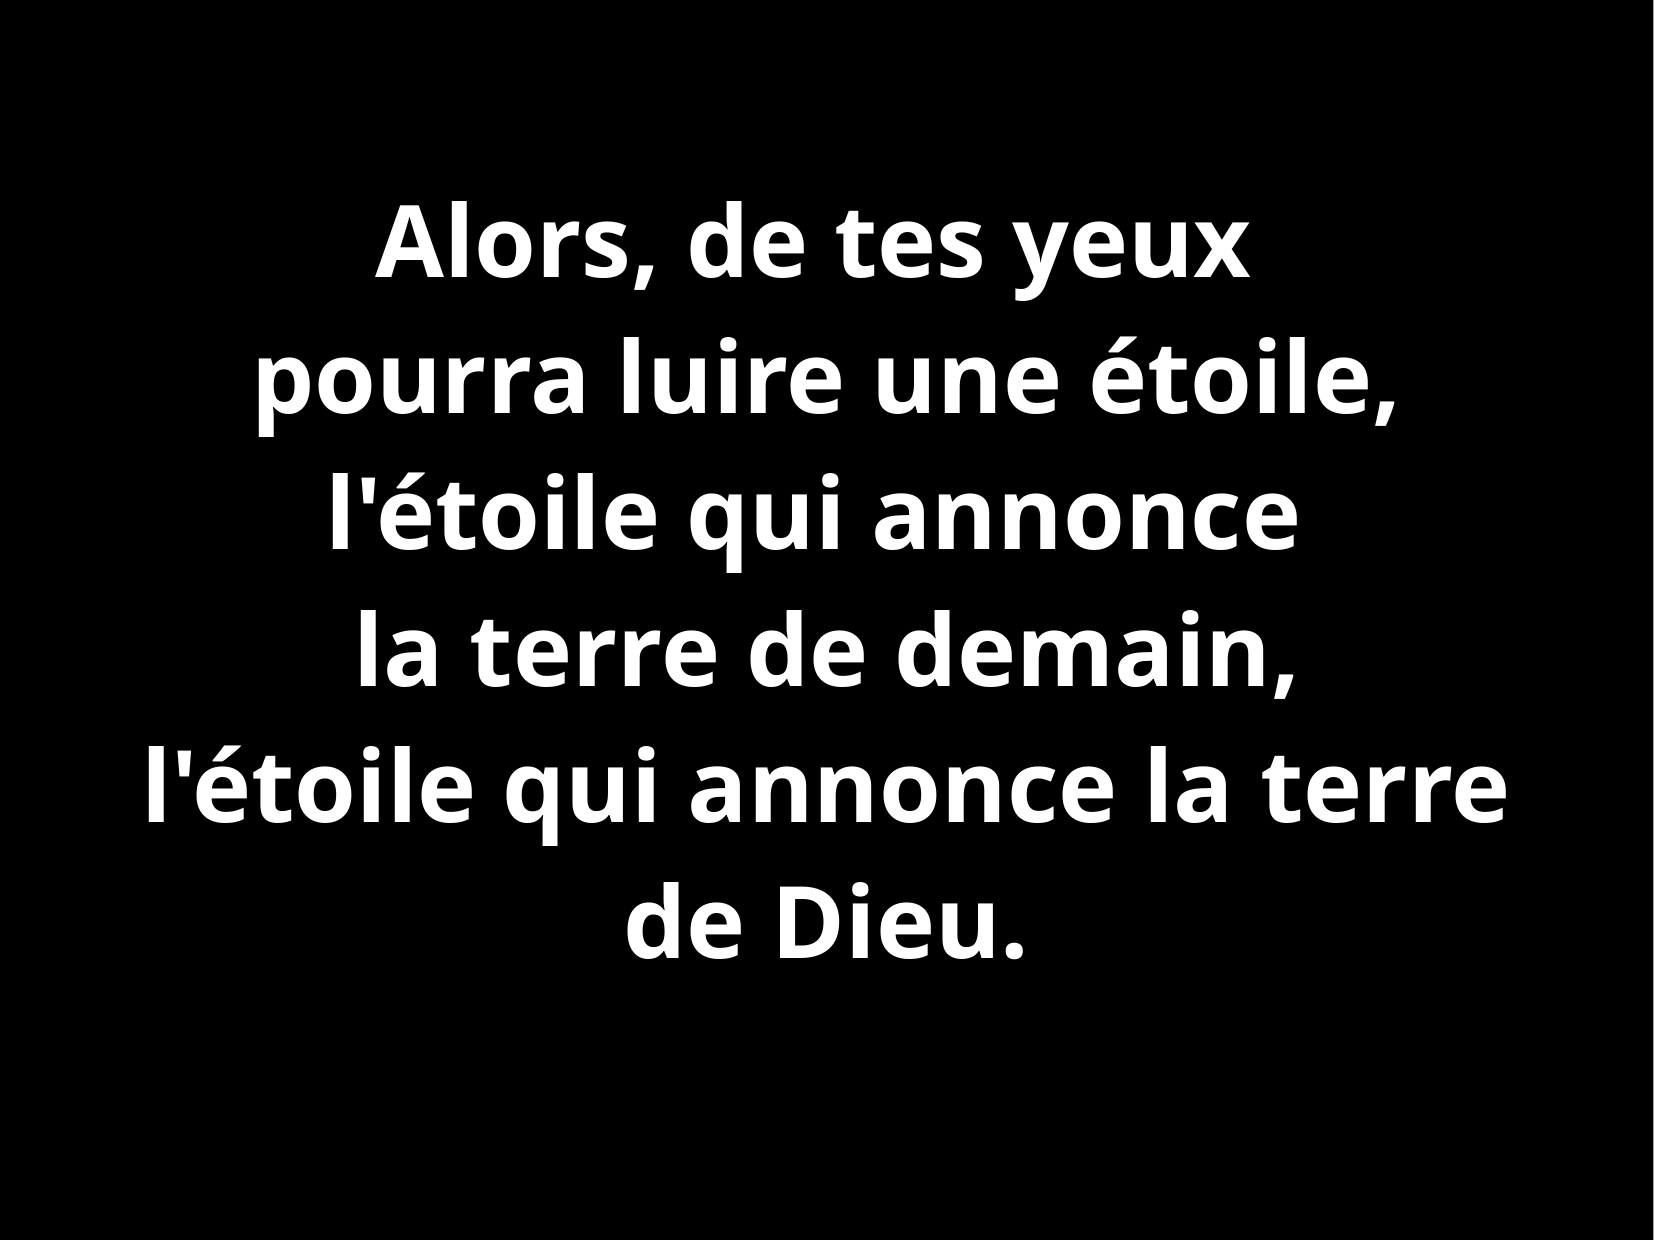

# Alors, de tes yeux
pourra luire une étoile,
l'étoile qui annonce
la terre de demain,
l'étoile qui annonce la terre de Dieu.